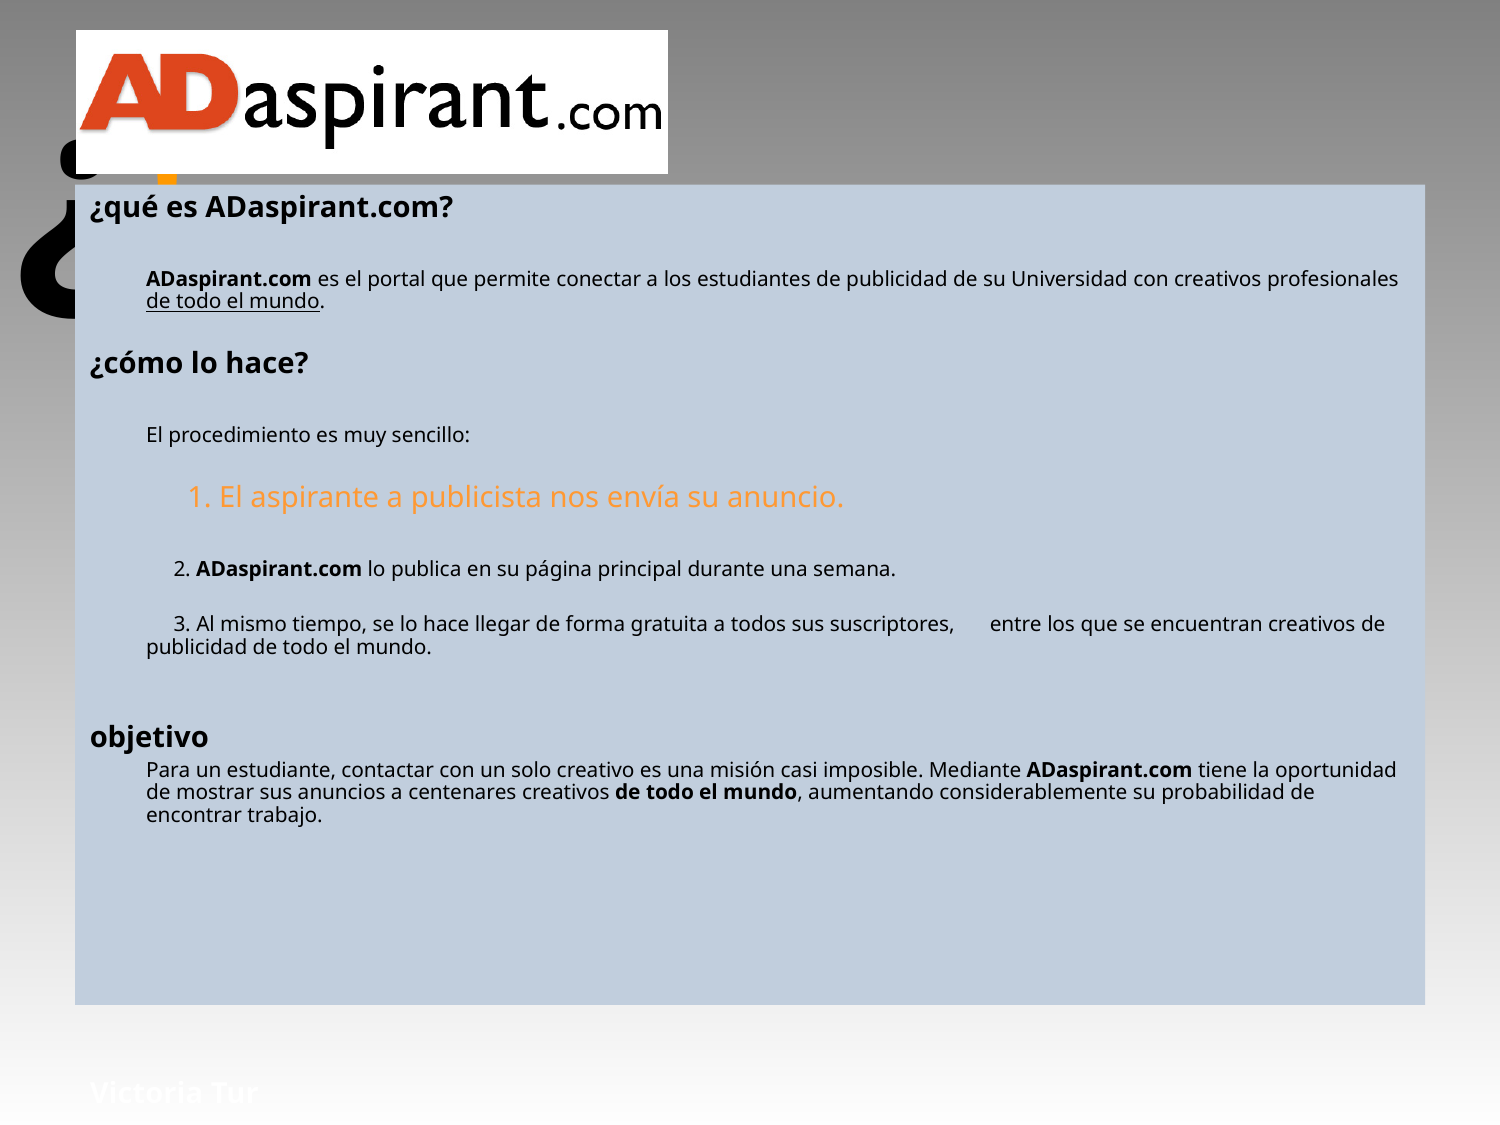

# ¿qué es ADaspirant.com?
	ADaspirant.com es el portal que permite conectar a los estudiantes de publicidad de su Universidad con creativos profesionales de todo el mundo.
¿cómo lo hace?
	El procedimiento es muy sencillo:
 1. El aspirante a publicista nos envía su anuncio.
	 2. ADaspirant.com lo publica en su página principal durante una semana.
	 3. Al mismo tiempo, se lo hace llegar de forma gratuita a todos sus suscriptores, 	entre los que se encuentran creativos de publicidad de todo el mundo.
objetivo
	Para un estudiante, contactar con un solo creativo es una misión casi imposible. Mediante ADaspirant.com tiene la oportunidad de mostrar sus anuncios a centenares creativos de todo el mundo, aumentando considerablemente su probabilidad de encontrar trabajo.